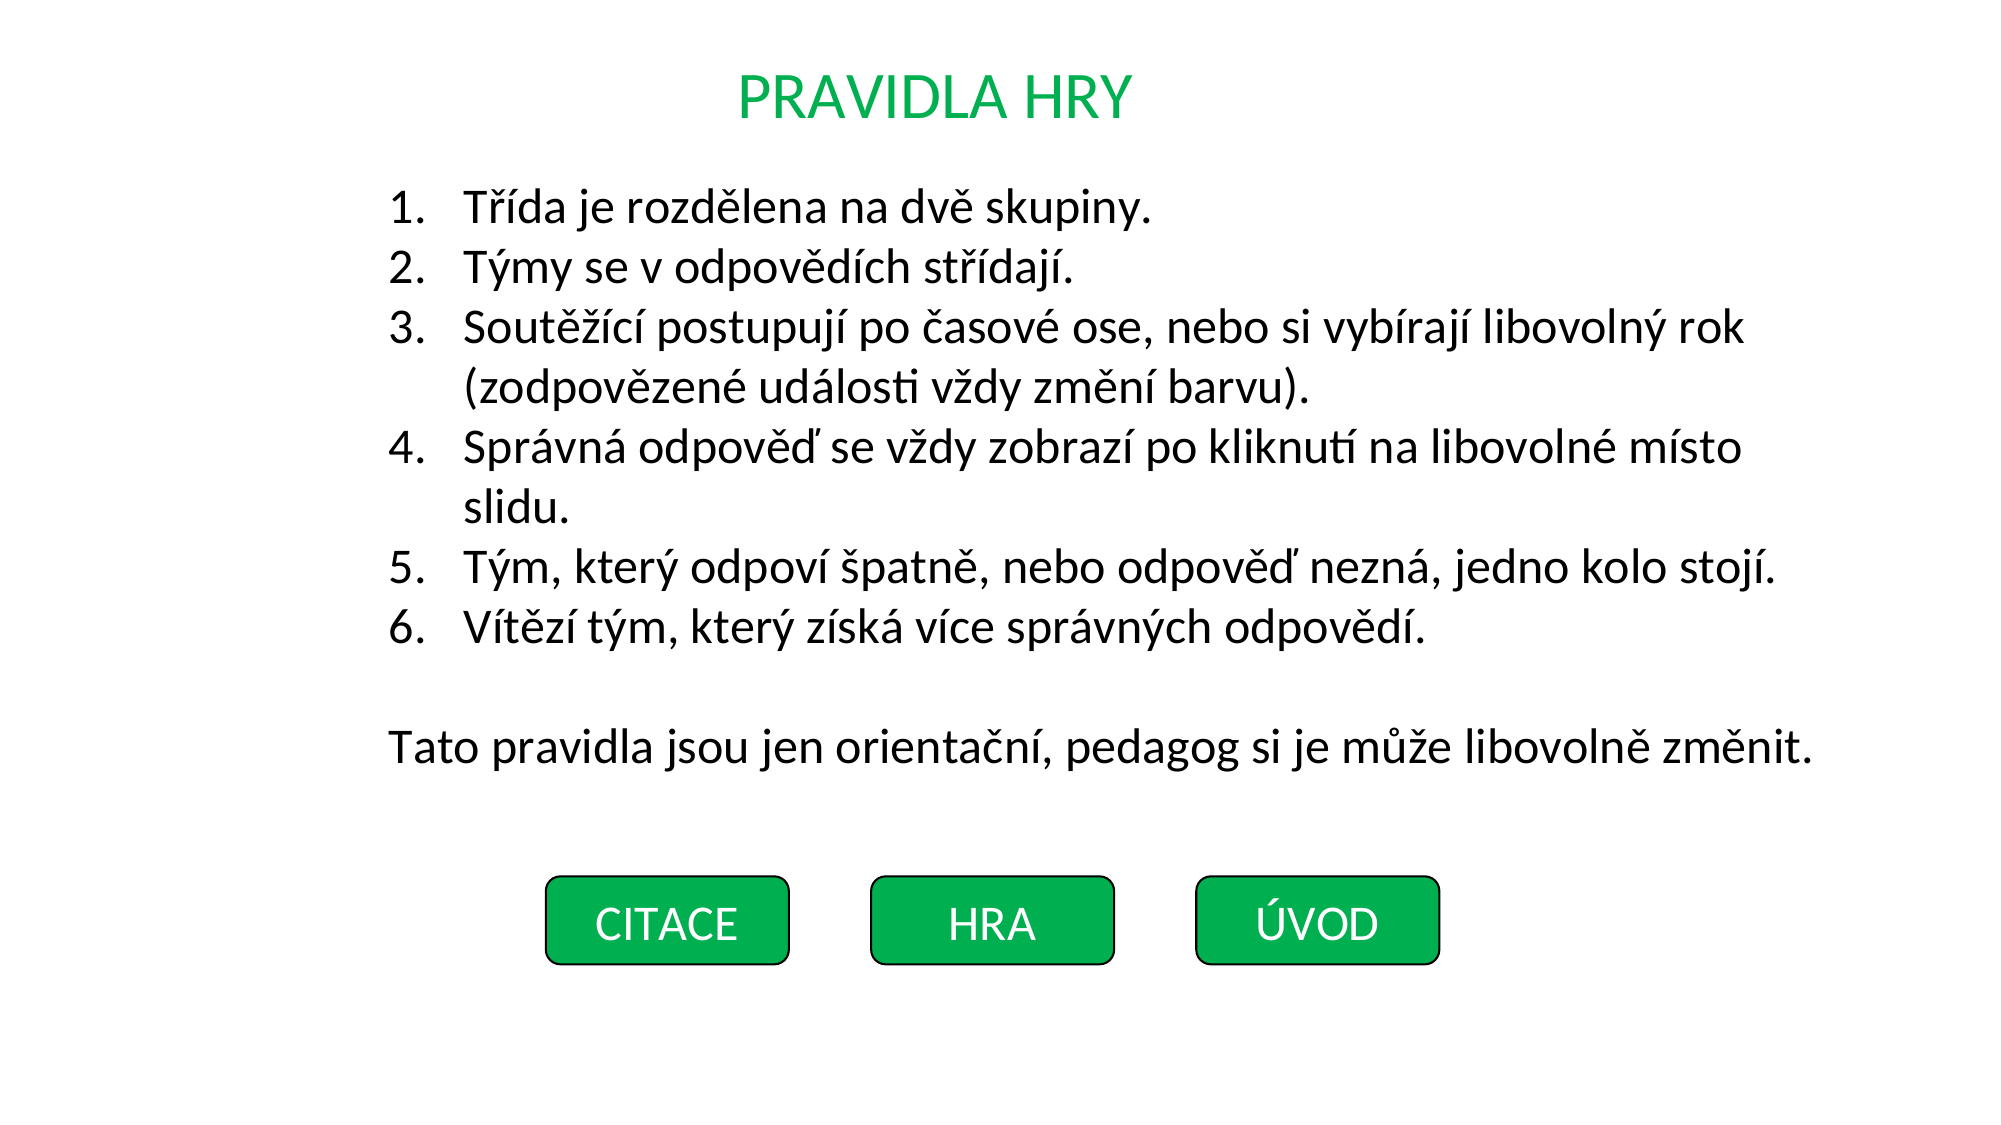

PRAVIDLA HRY
Třída je rozdělena na dvě skupiny.
Týmy se v odpovědích střídají.
Soutěžící postupují po časové ose, nebo si vybírají libovolný rok (zodpovězené události vždy změní barvu).
Správná odpověď se vždy zobrazí po kliknutí na libovolné místo slidu.
Tým, který odpoví špatně, nebo odpověď nezná, jedno kolo stojí.
Vítězí tým, který získá více správných odpovědí.
Tato pravidla jsou jen orientační, pedagog si je může libovolně změnit.
CITACE
HRA
ÚVOD